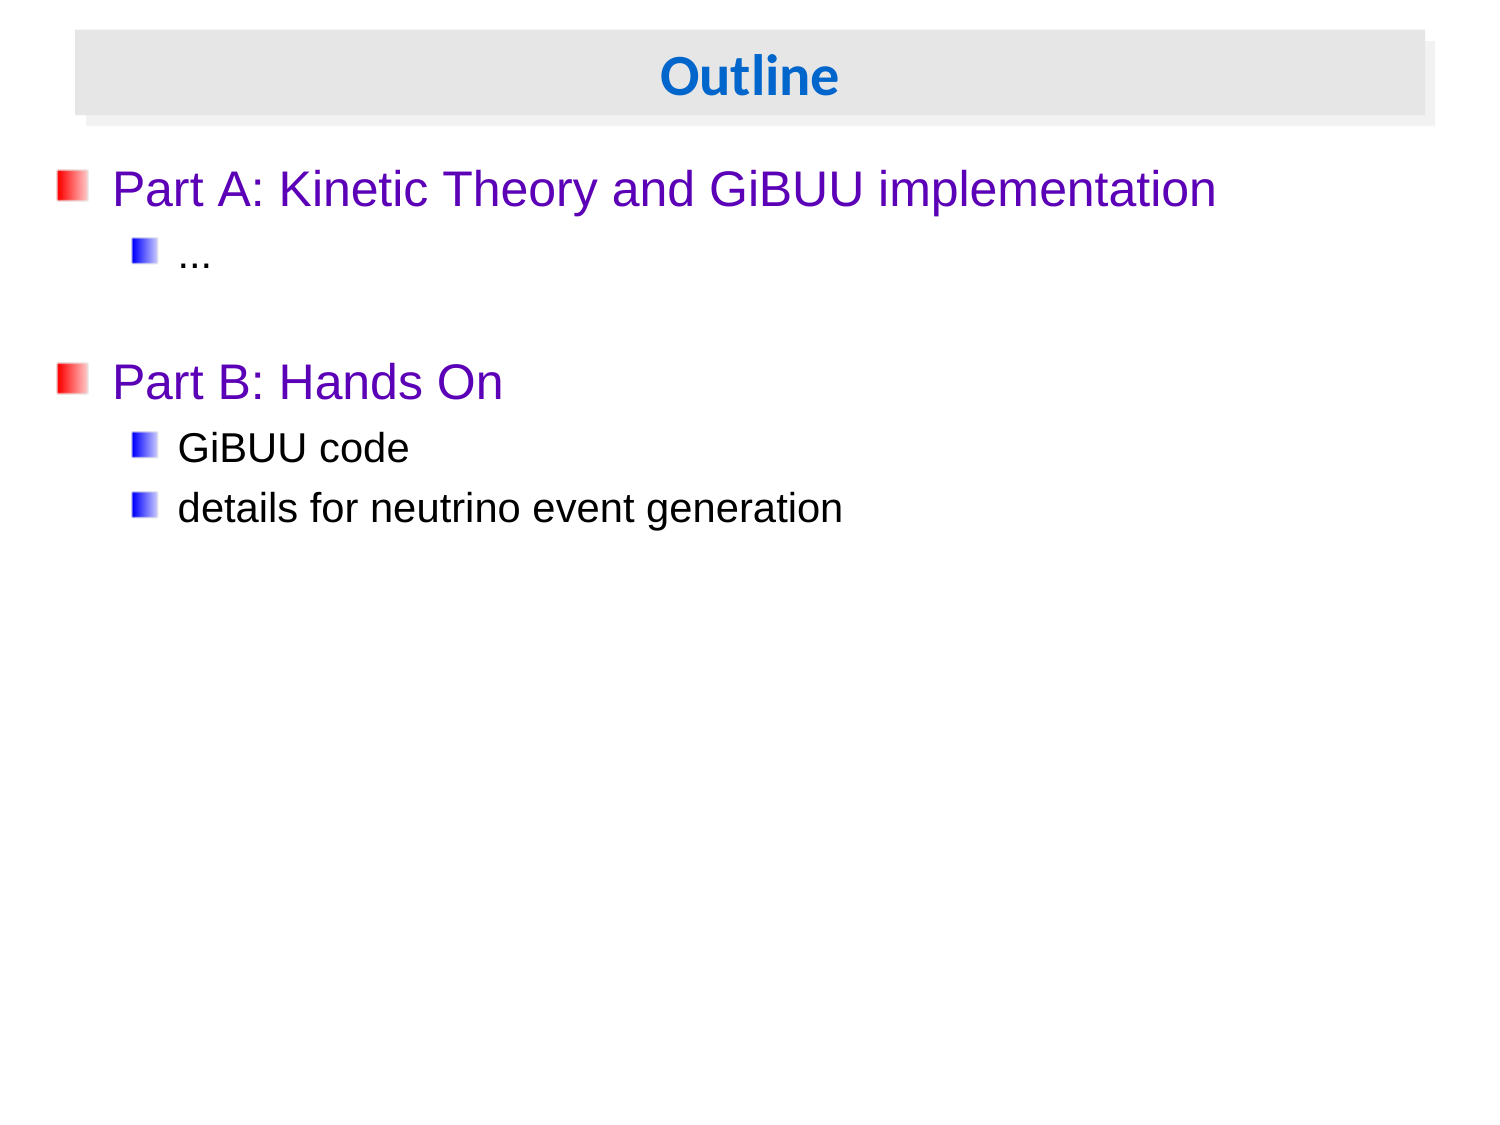

# Outline
Part A: Kinetic Theory and GiBUU implementation
...
Part B: Hands On
GiBUU code
details for neutrino event generation